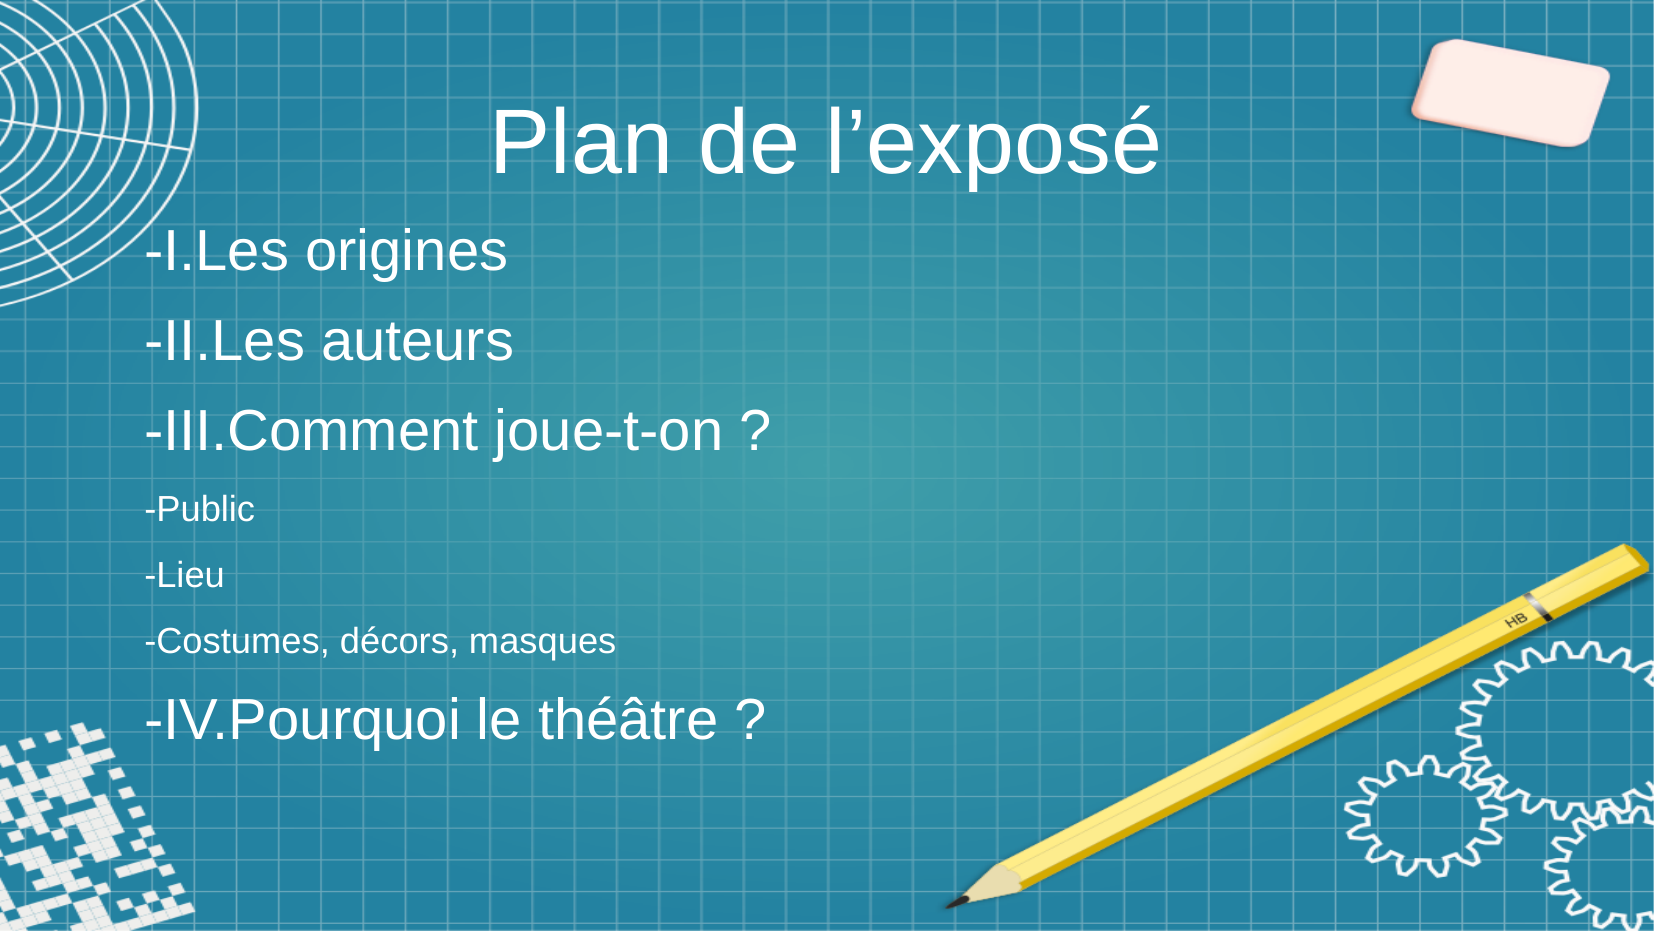

# Plan de l’exposé
-I.Les origines
-II.Les auteurs
-III.Comment joue-t-on ?
-Public
-Lieu
-Costumes, décors, masques
-IV.Pourquoi le théâtre ?